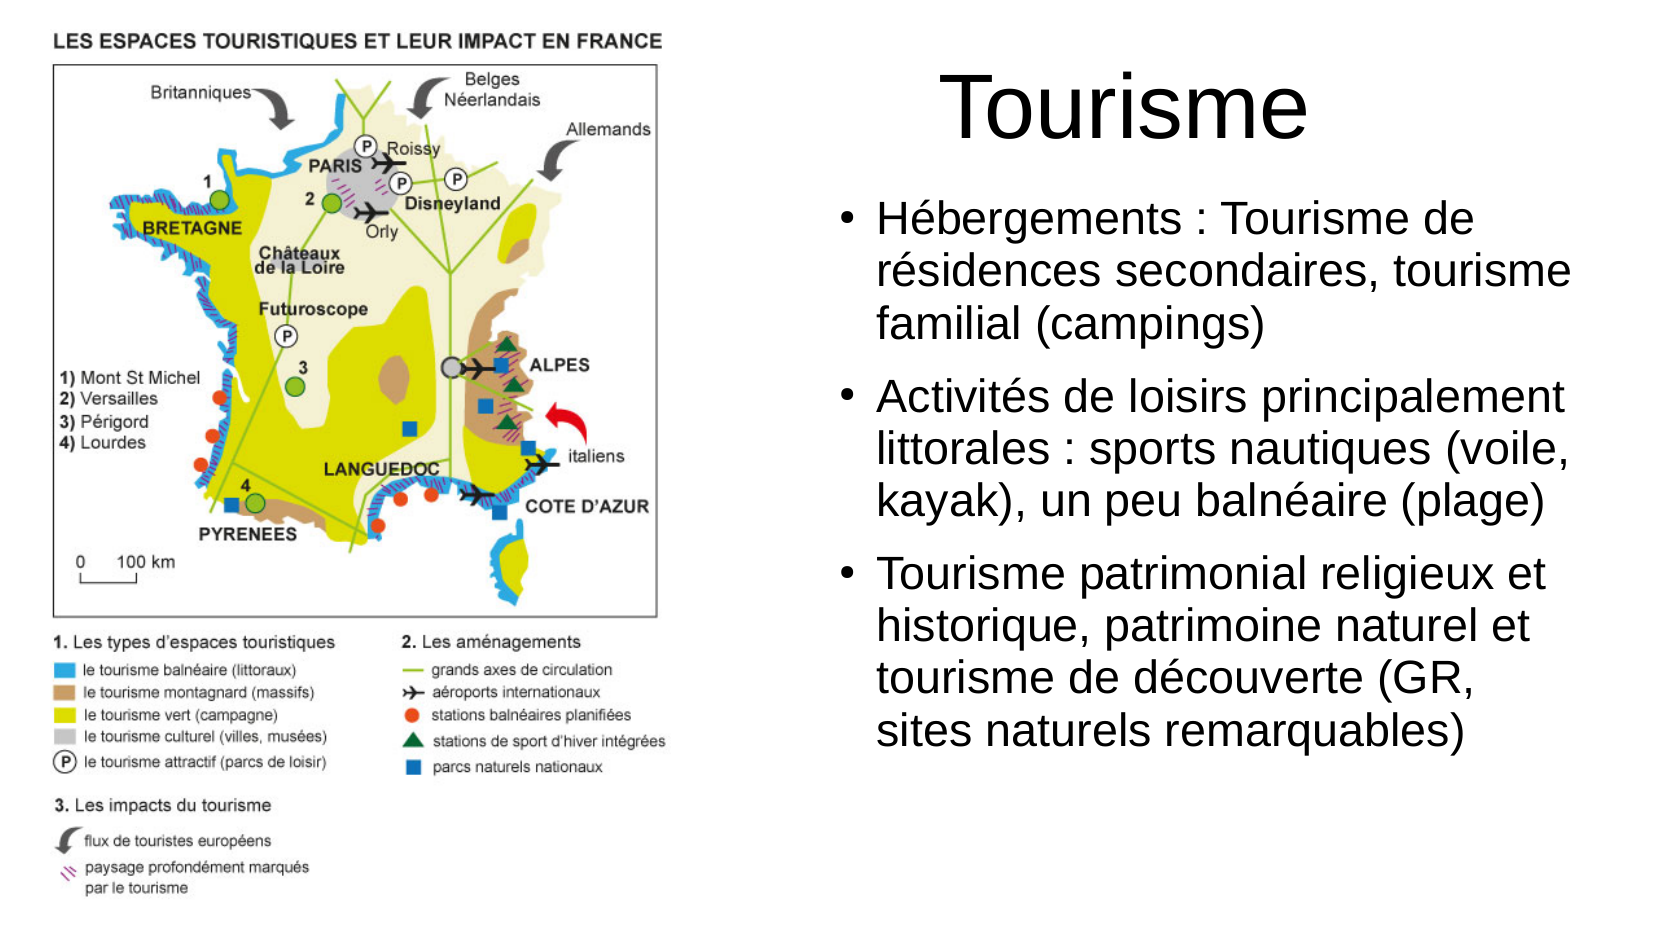

# Tourisme
Hébergements : Tourisme de résidences secondaires, tourisme familial (campings)
Activités de loisirs principalement littorales : sports nautiques (voile, kayak), un peu balnéaire (plage)
Tourisme patrimonial religieux et historique, patrimoine naturel et tourisme de découverte (GR, sites naturels remarquables)